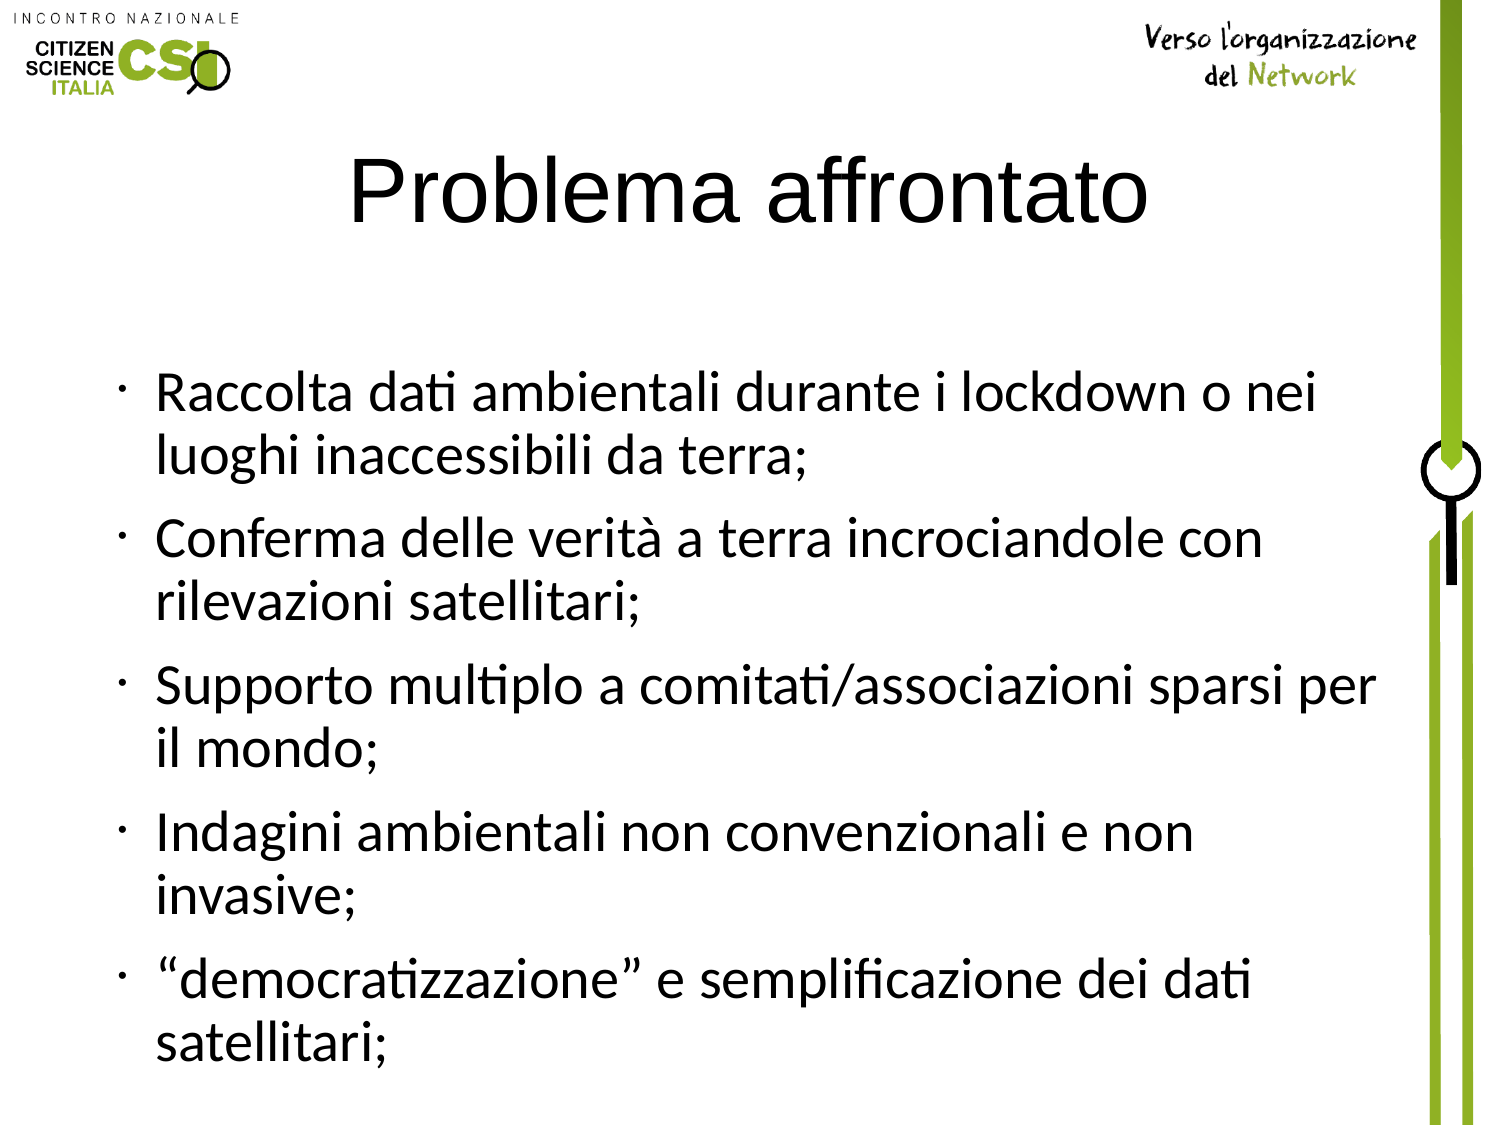

# Problema affrontato
Raccolta dati ambientali durante i lockdown o nei luoghi inaccessibili da terra;
Conferma delle verità a terra incrociandole con rilevazioni satellitari;
Supporto multiplo a comitati/associazioni sparsi per il mondo;
Indagini ambientali non convenzionali e non invasive;
“democratizzazione” e semplificazione dei dati satellitari;